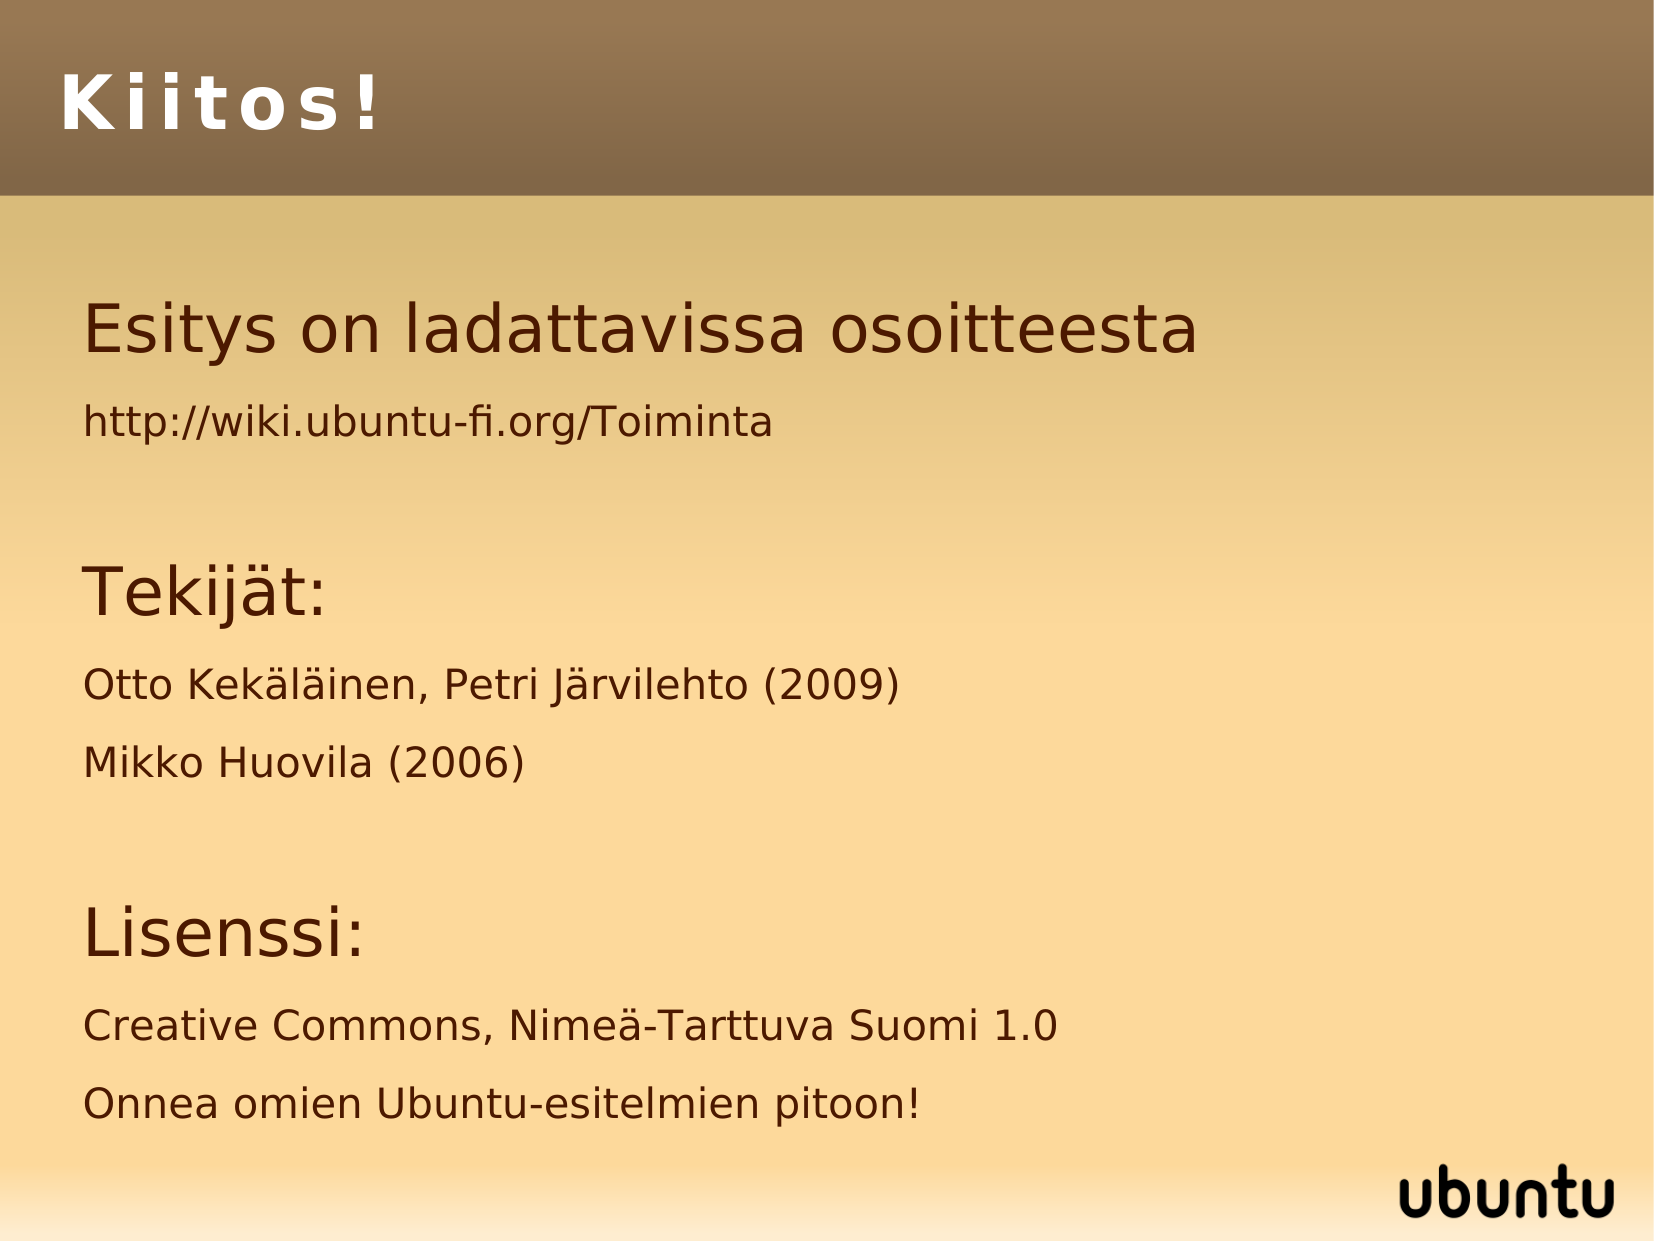

# Kiitos!
Esitys on ladattavissa osoitteesta
http://wiki.ubuntu-fi.org/Toiminta
Tekijät:
Otto Kekäläinen, Petri Järvilehto (2009)
Mikko Huovila (2006)
Lisenssi:
Creative Commons, Nimeä-Tarttuva Suomi 1.0
Onnea omien Ubuntu-esitelmien pitoon!